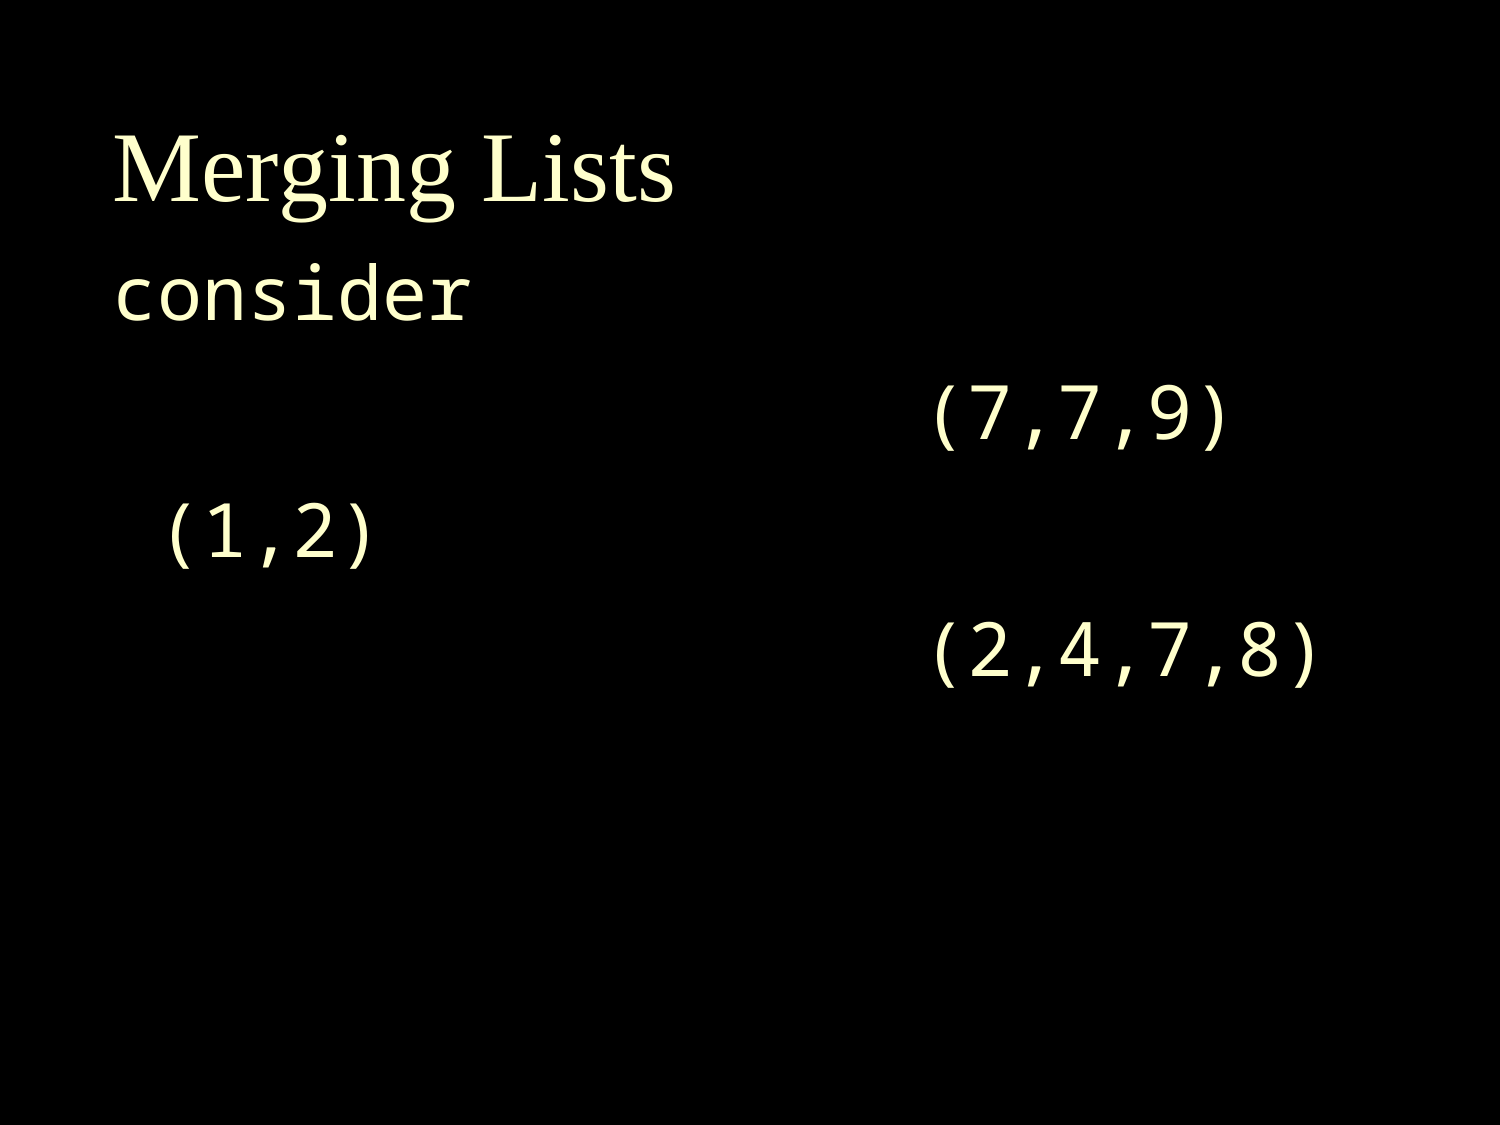

# Merging Lists
consider
 (7,7,9)
 (1,2)
 (2,4,7,8)